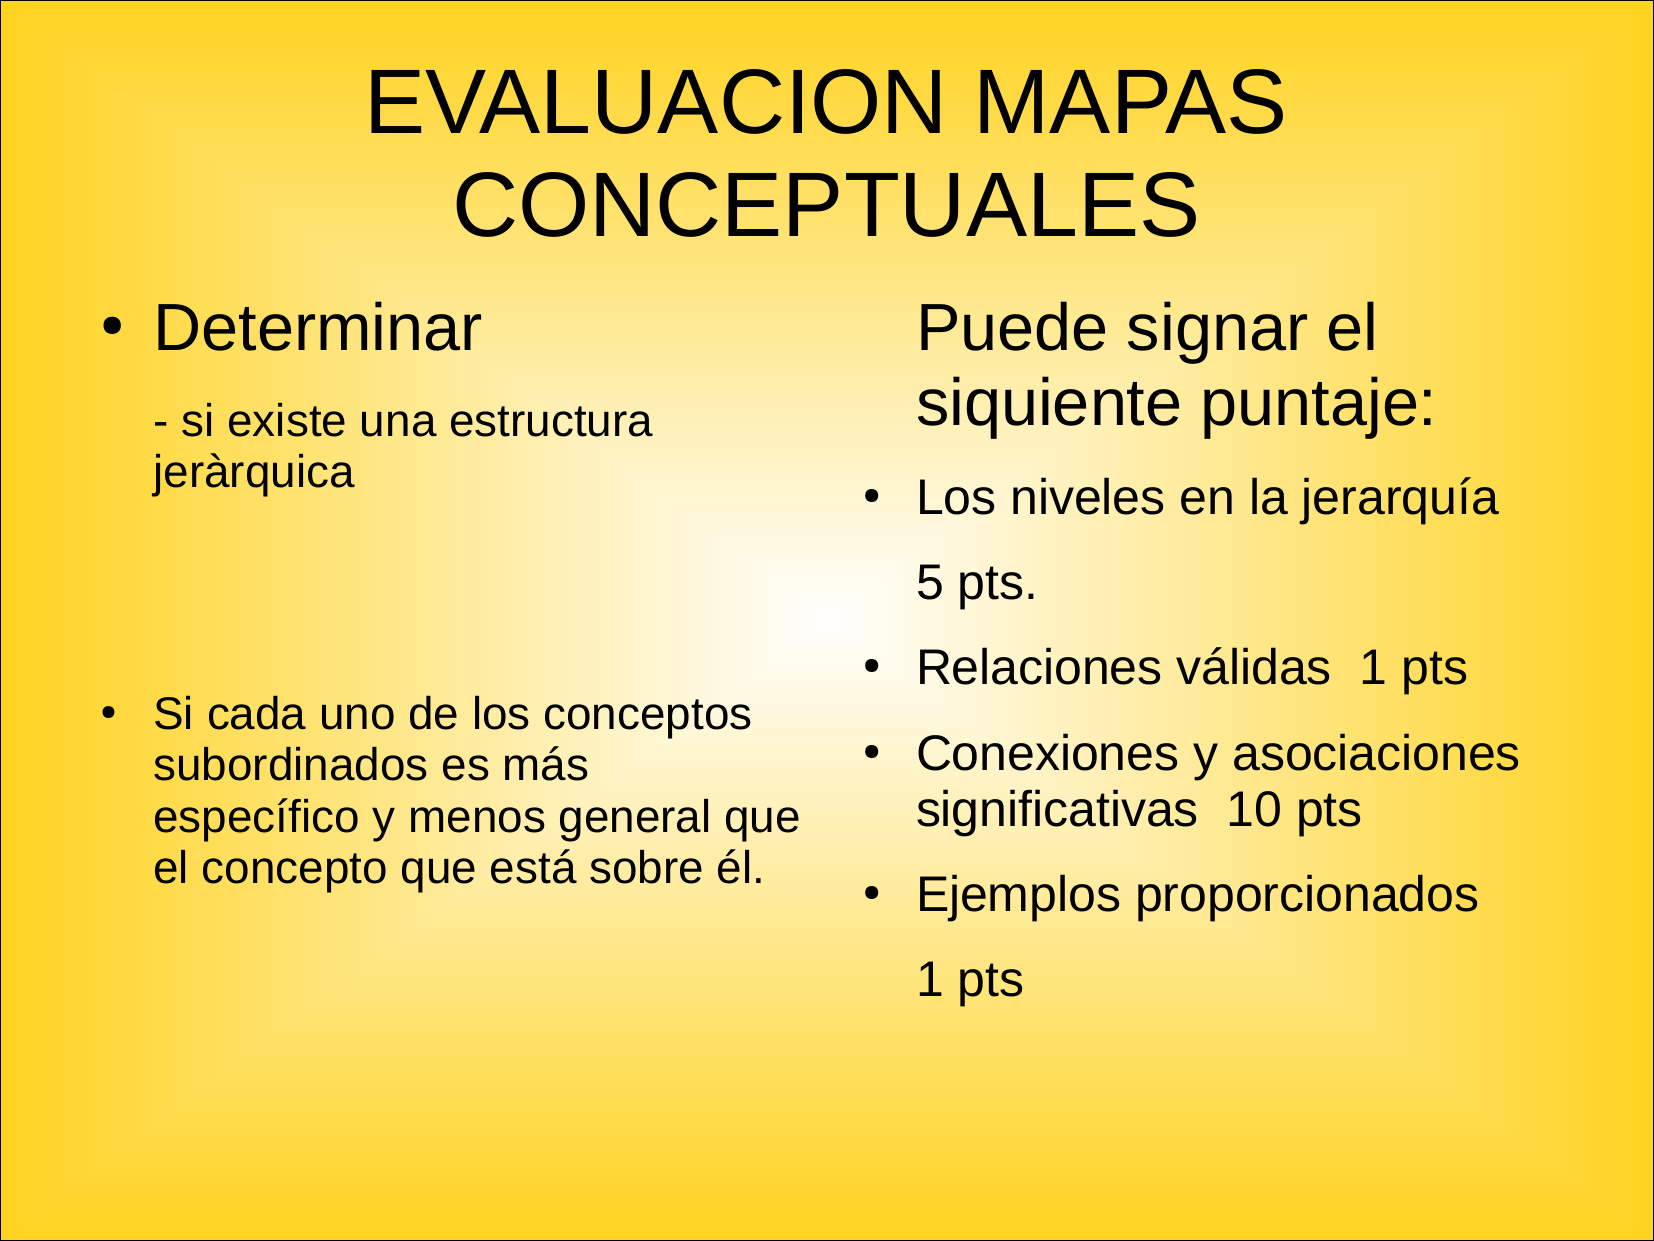

# EVALUACION MAPAS CONCEPTUALES
Determinar
- si existe una estructura jeràrquica
Si cada uno de los conceptos subordinados es más específico y menos general que el concepto que está sobre él.
Puede signar el siquiente puntaje:
Los niveles en la jerarquía
5 pts.
Relaciones válidas 1 pts
Conexiones y asociaciones significativas 10 pts
Ejemplos proporcionados
1 pts